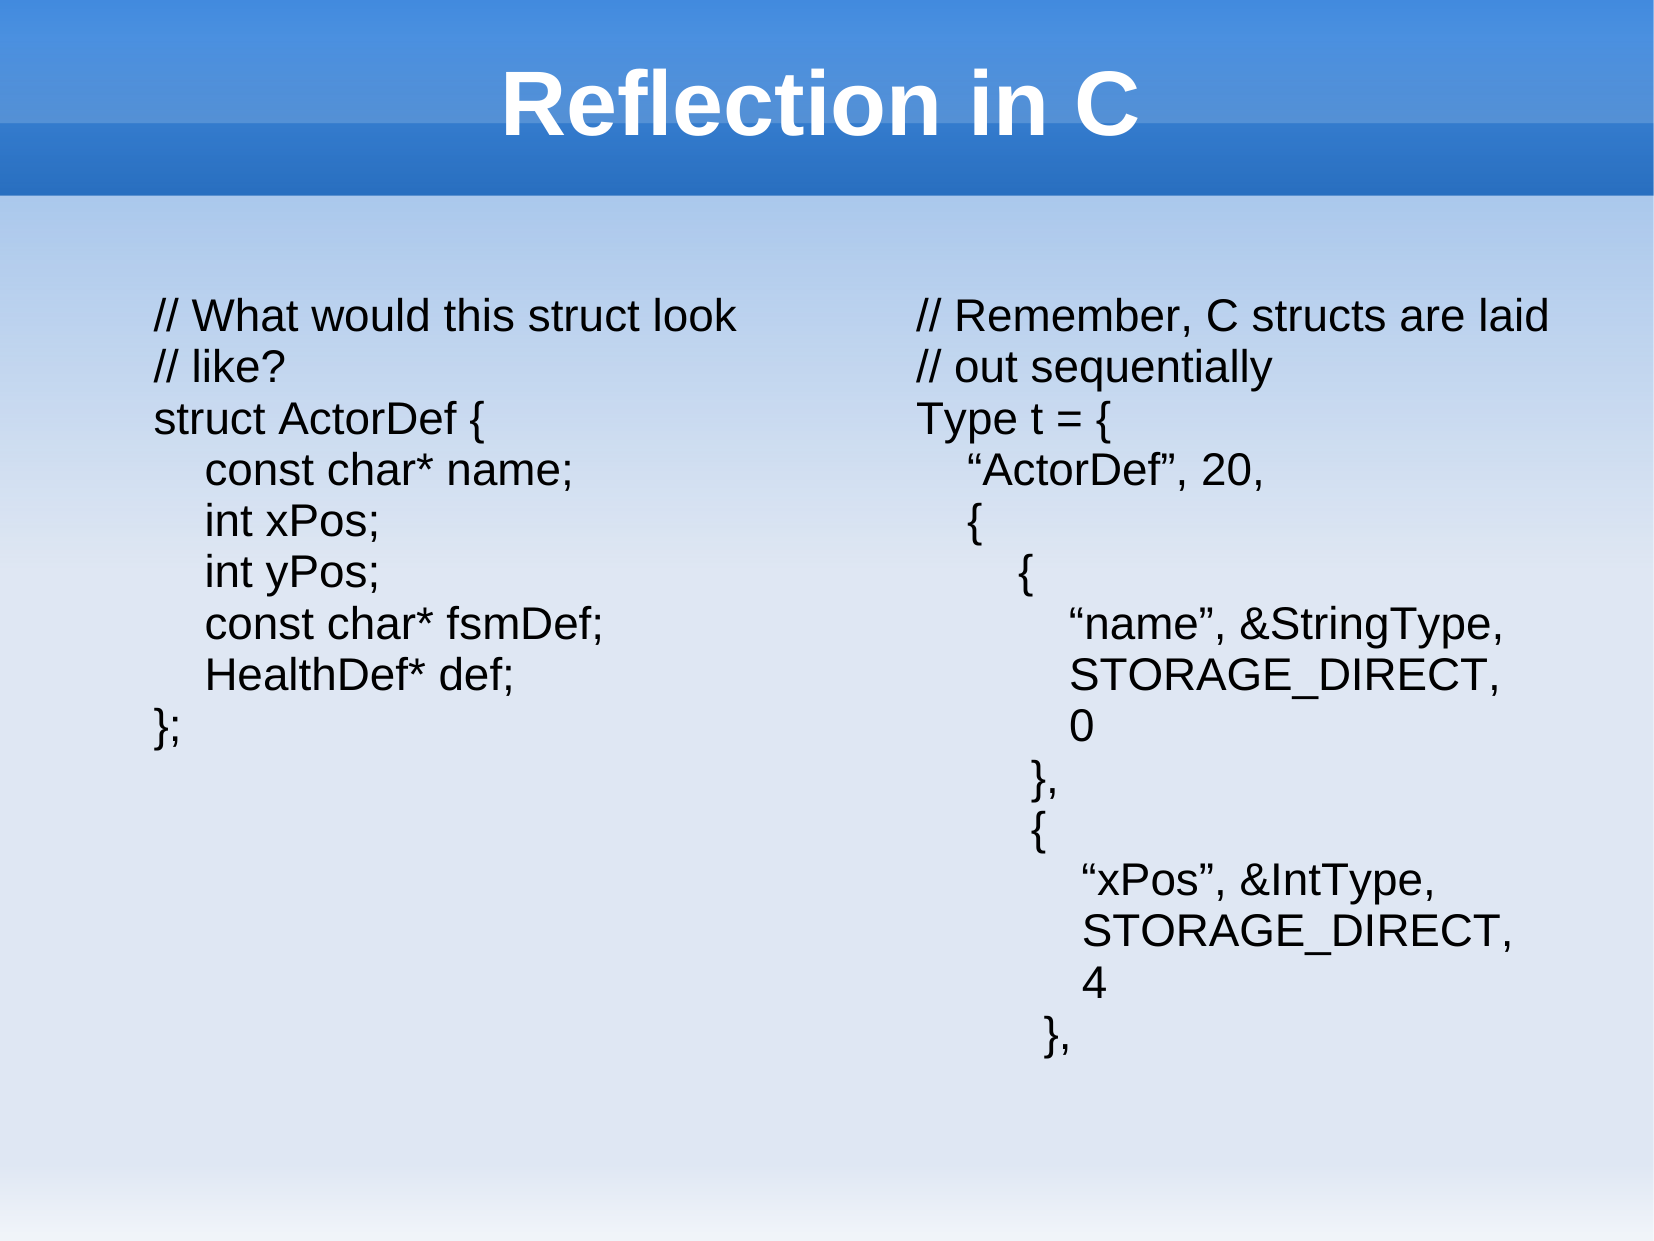

# Reflection in C
// What would this struct look
// like?
struct ActorDef {
 const char* name;
 int xPos;
 int yPos;
 const char* fsmDef;
 HealthDef* def;
};
// Remember, C structs are laid
// out sequentially
Type t = {
 “ActorDef”, 20,
 {
 {
 “name”, &StringType,
 STORAGE_DIRECT,
 0
 },
 {
 “xPos”, &IntType,
 STORAGE_DIRECT,
 4
 },